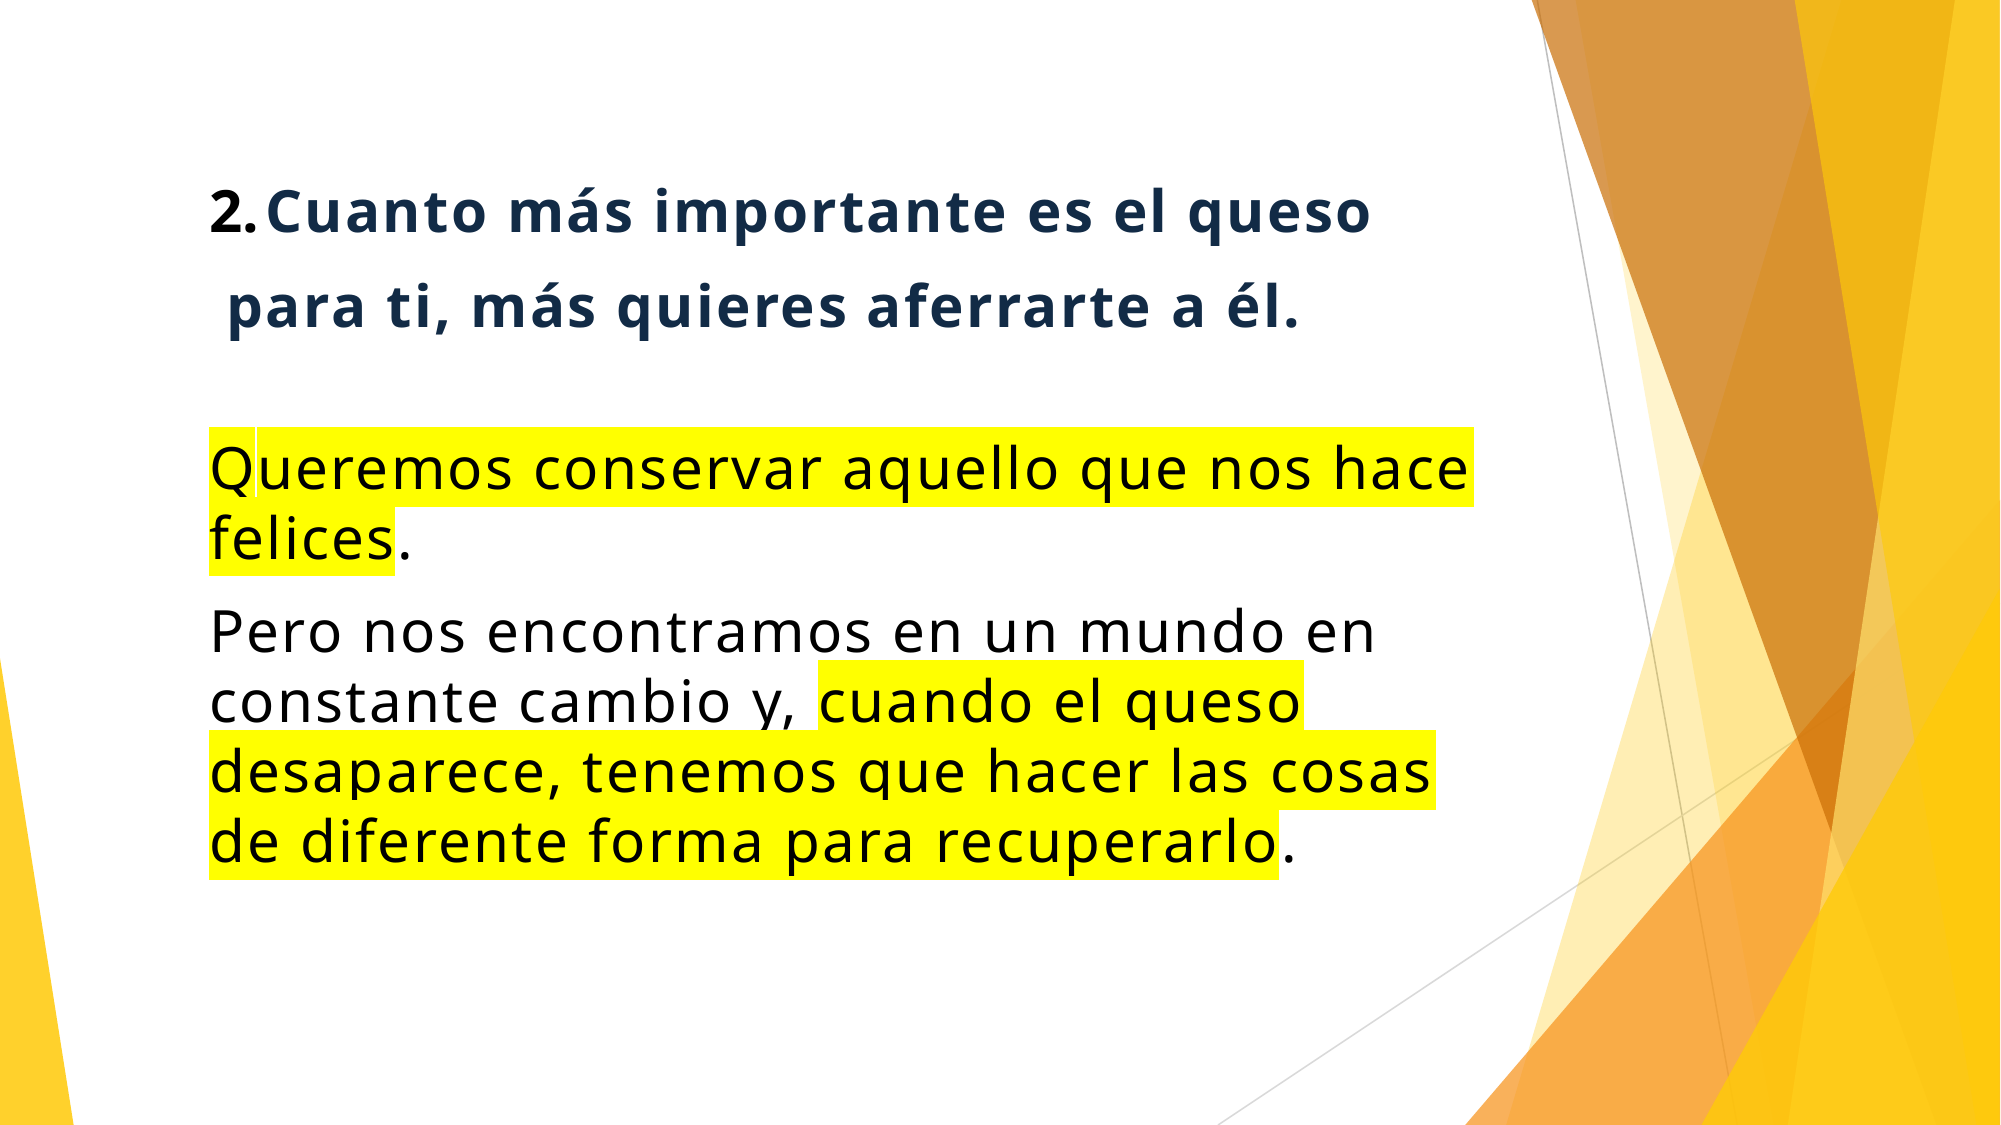

Cuanto más importante es el queso
 para ti, más quieres aferrarte a él.
Queremos conservar aquello que nos hace felices.
Pero nos encontramos en un mundo en constante cambio y, cuando el queso desaparece, tenemos que hacer las cosas de diferente forma para recuperarlo.